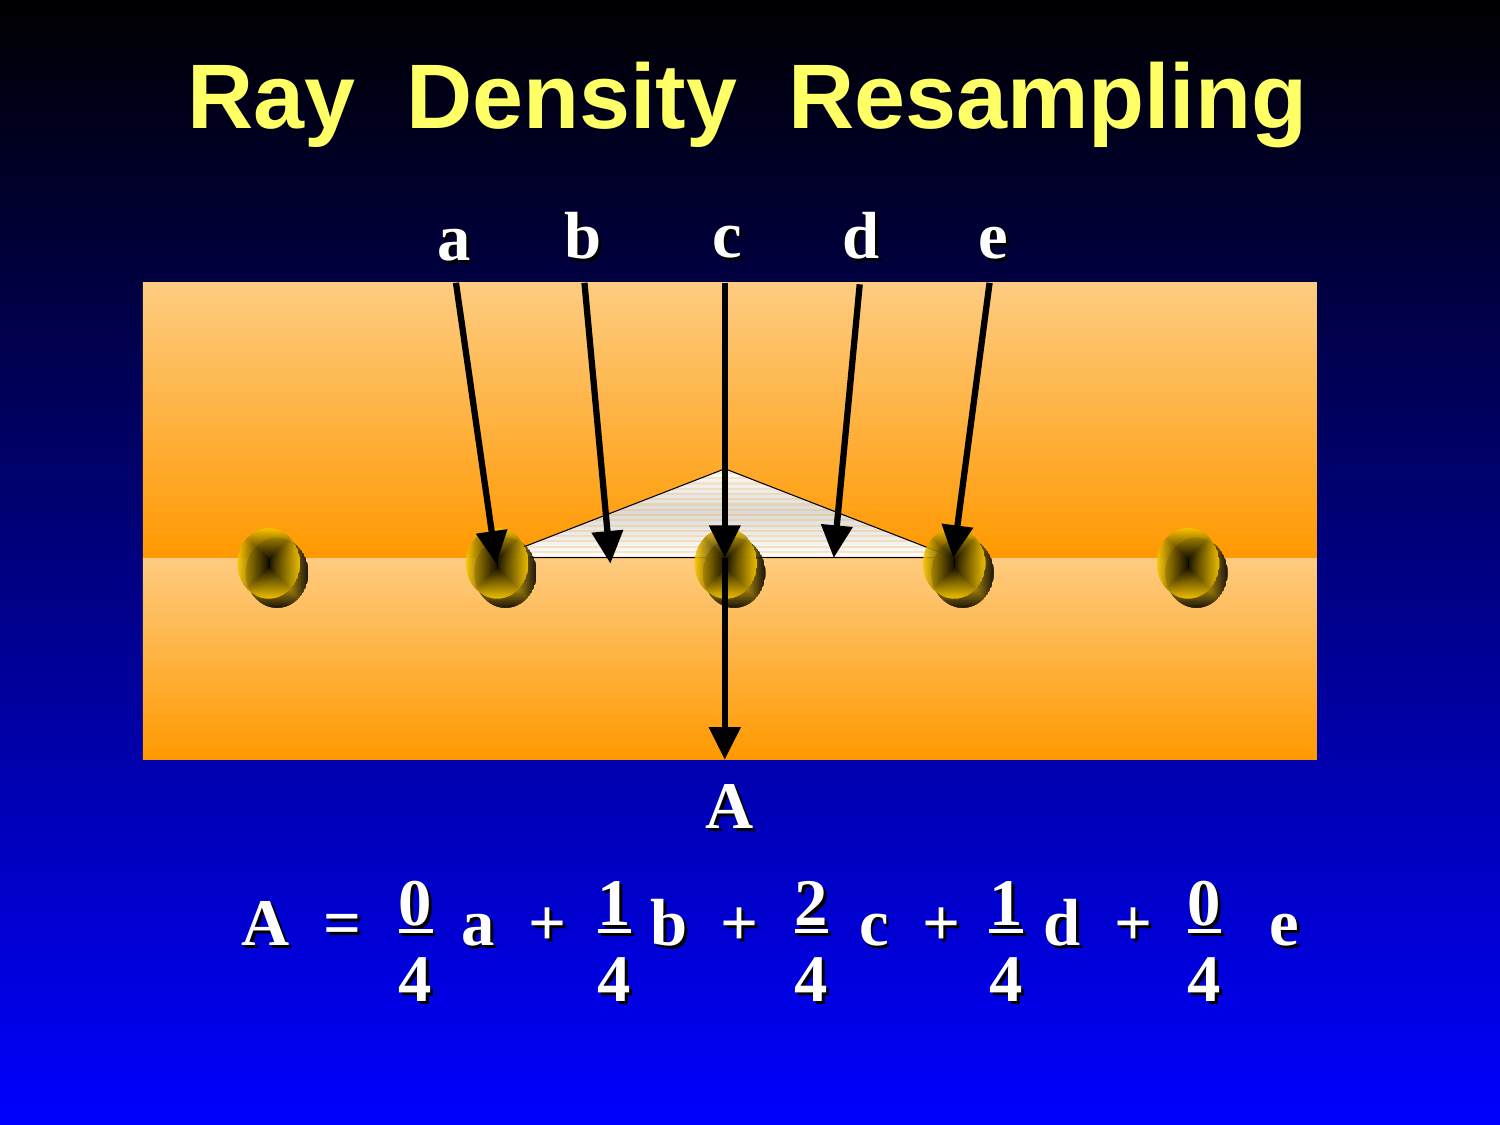

# Ray Density Resampling
c
b
d
e
a
A
0
4
1
4
2
4
1
4
0
4
A = a + b + c + d + e